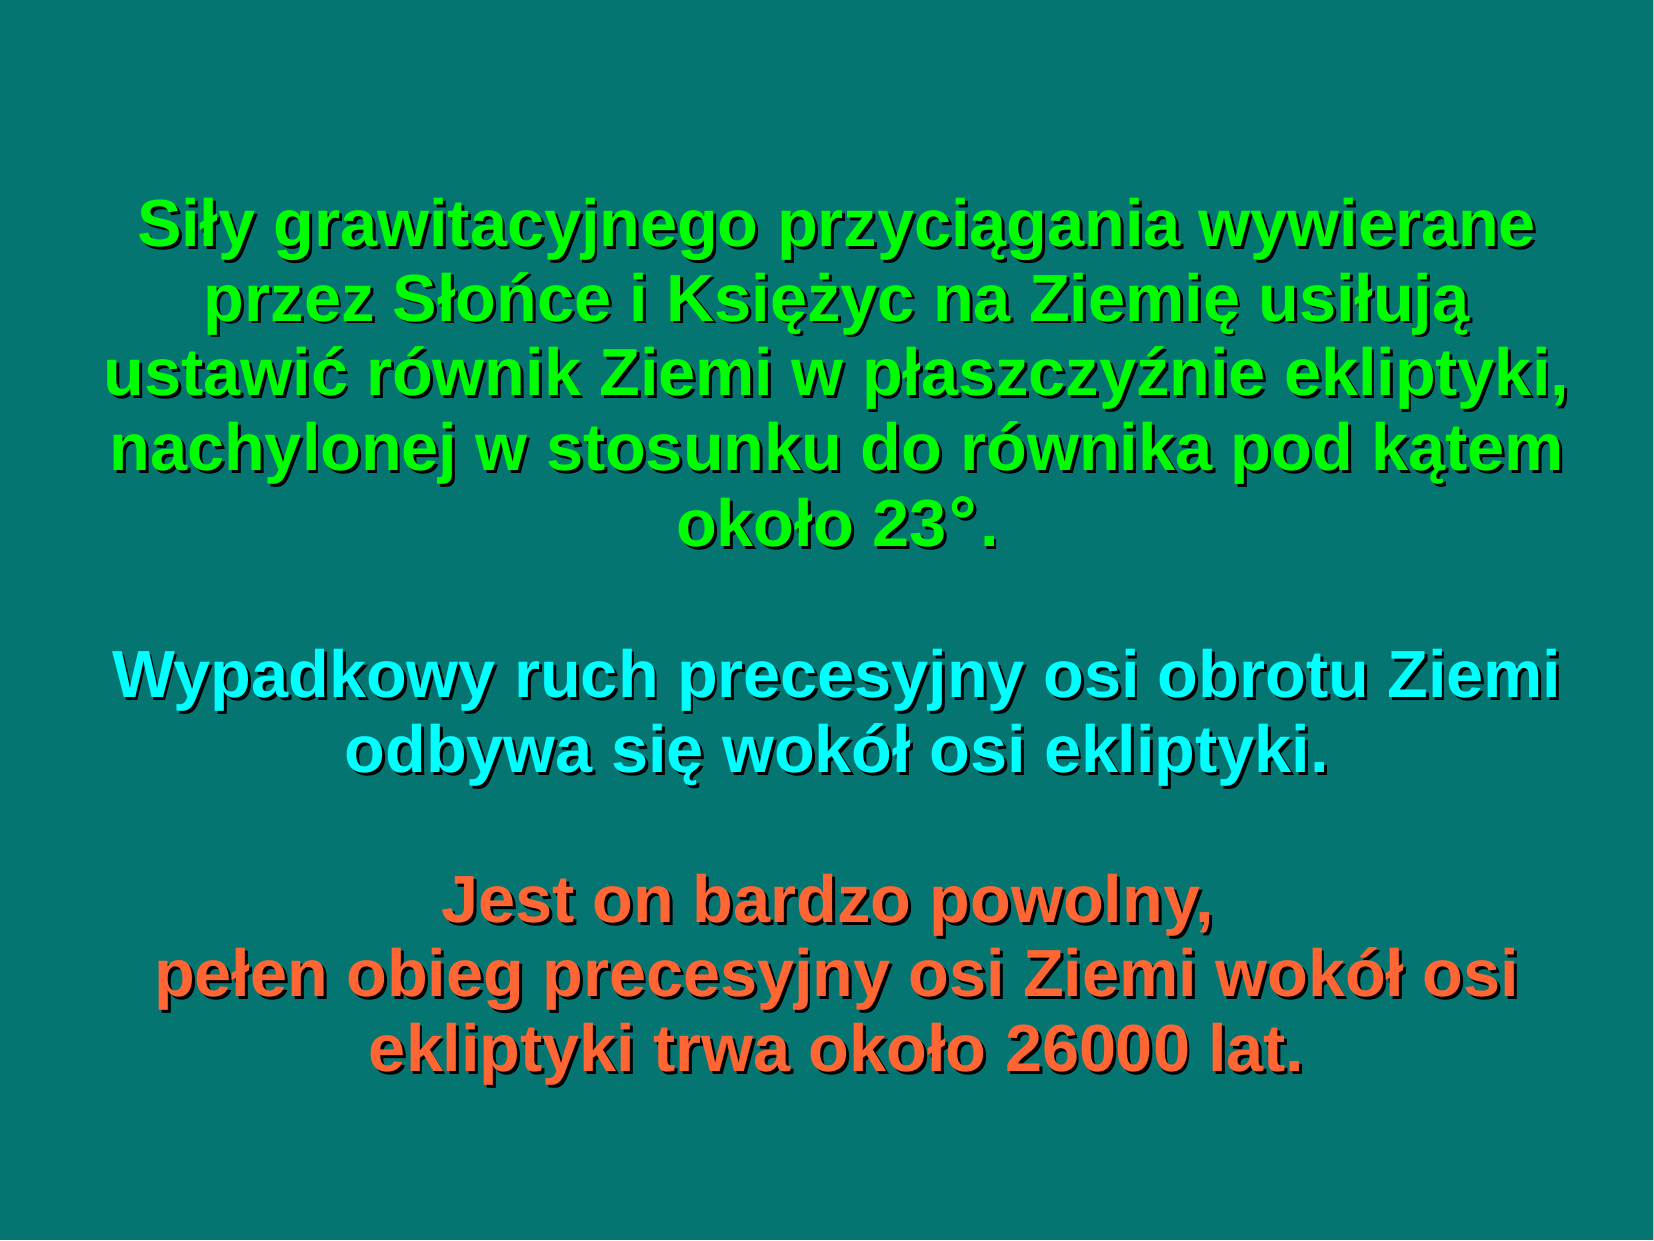

#
Siły grawitacyjnego przyciągania wywierane przez Słońce i Księżyc na Ziemię usiłują ustawić równik Ziemi w płaszczyźnie ekliptyki, nachylonej w stosunku do równika pod kątem około 23°.
Wypadkowy ruch precesyjny osi obrotu Ziemi odbywa się wokół osi ekliptyki.
Jest on bardzo powolny,
pełen obieg precesyjny osi Ziemi wokół osi ekliptyki trwa około 26000 lat.